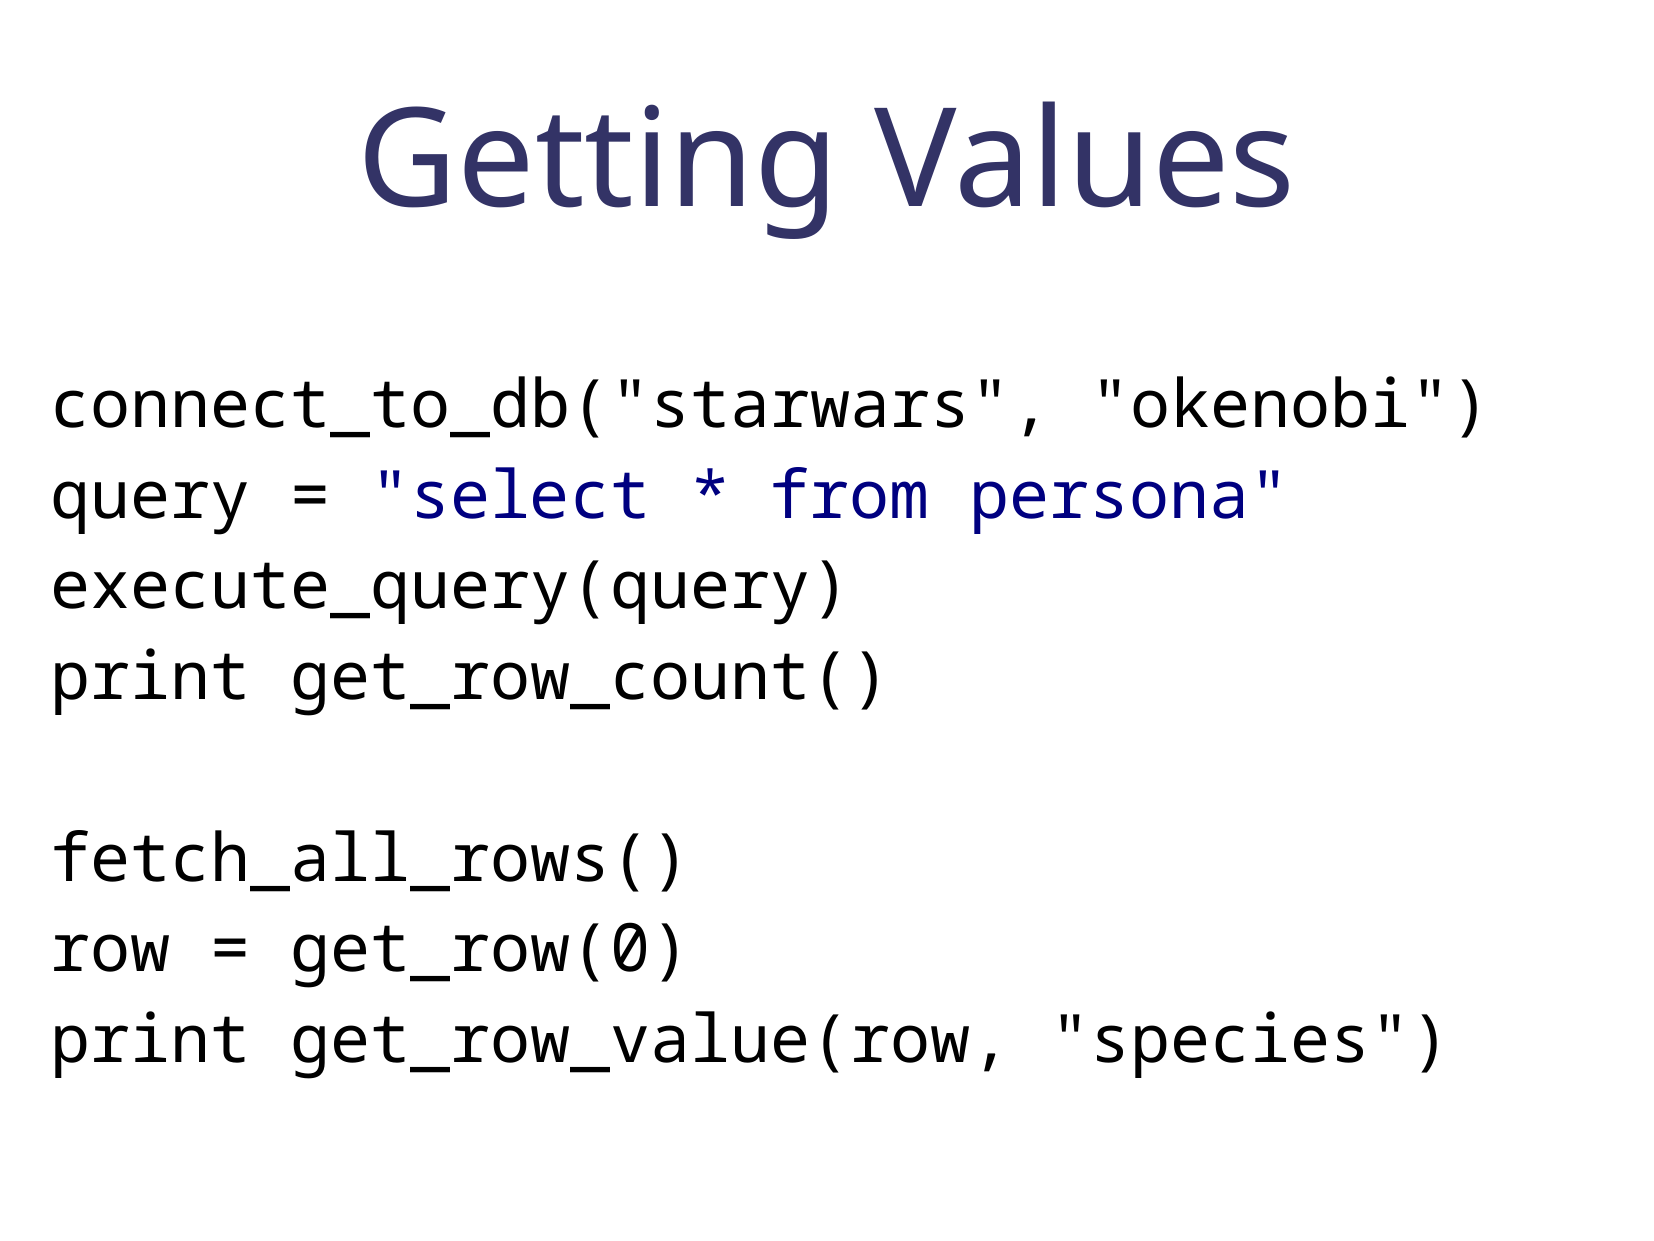

# Getting Values
connect_to_db("starwars", "okenobi")
query = "select * from persona"
execute_query(query)
print get_row_count()
fetch_all_rows()
row = get_row(0)
print get_row_value(row, "species")